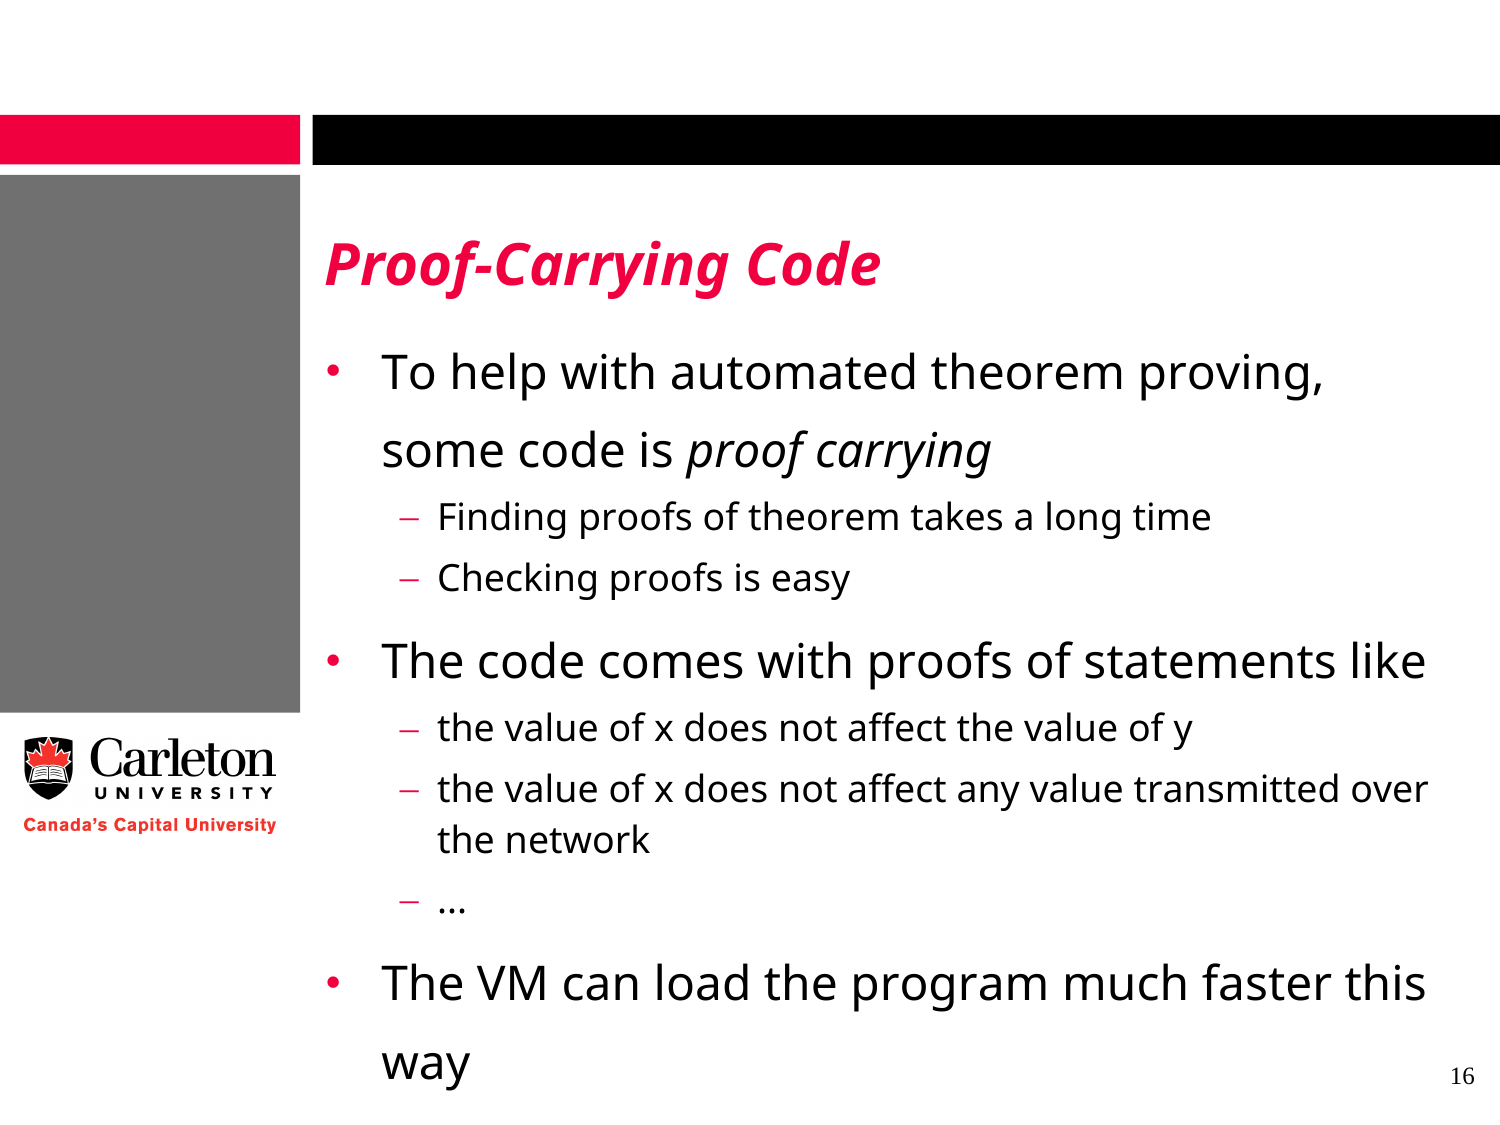

# Proof-Carrying Code
To help with automated theorem proving, some code is proof carrying
Finding proofs of theorem takes a long time
Checking proofs is easy
The code comes with proofs of statements like
the value of x does not affect the value of y
the value of x does not affect any value transmitted over the network
...
The VM can load the program much faster this way
16